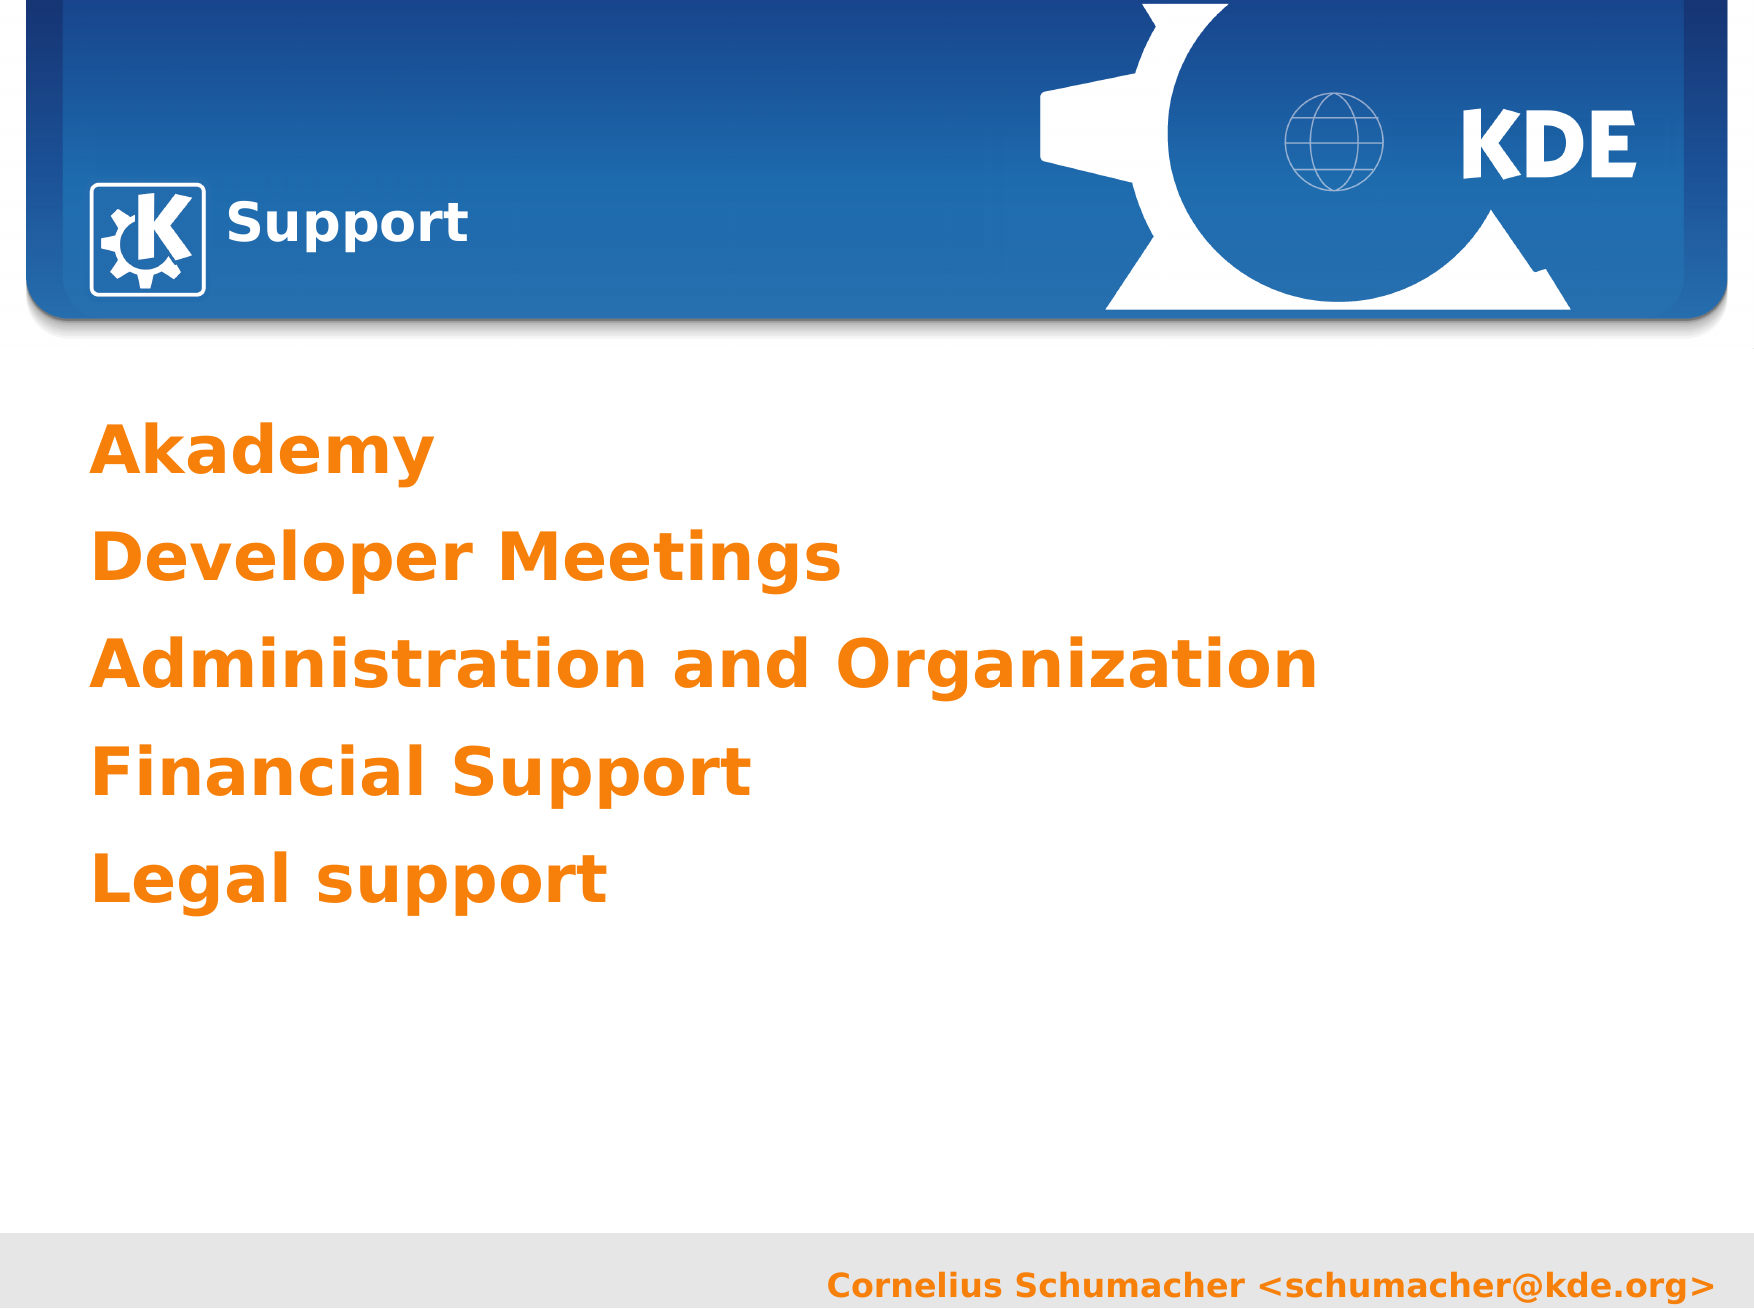

# Support
Akademy
Developer Meetings
Administration and Organization
Financial Support
Legal support